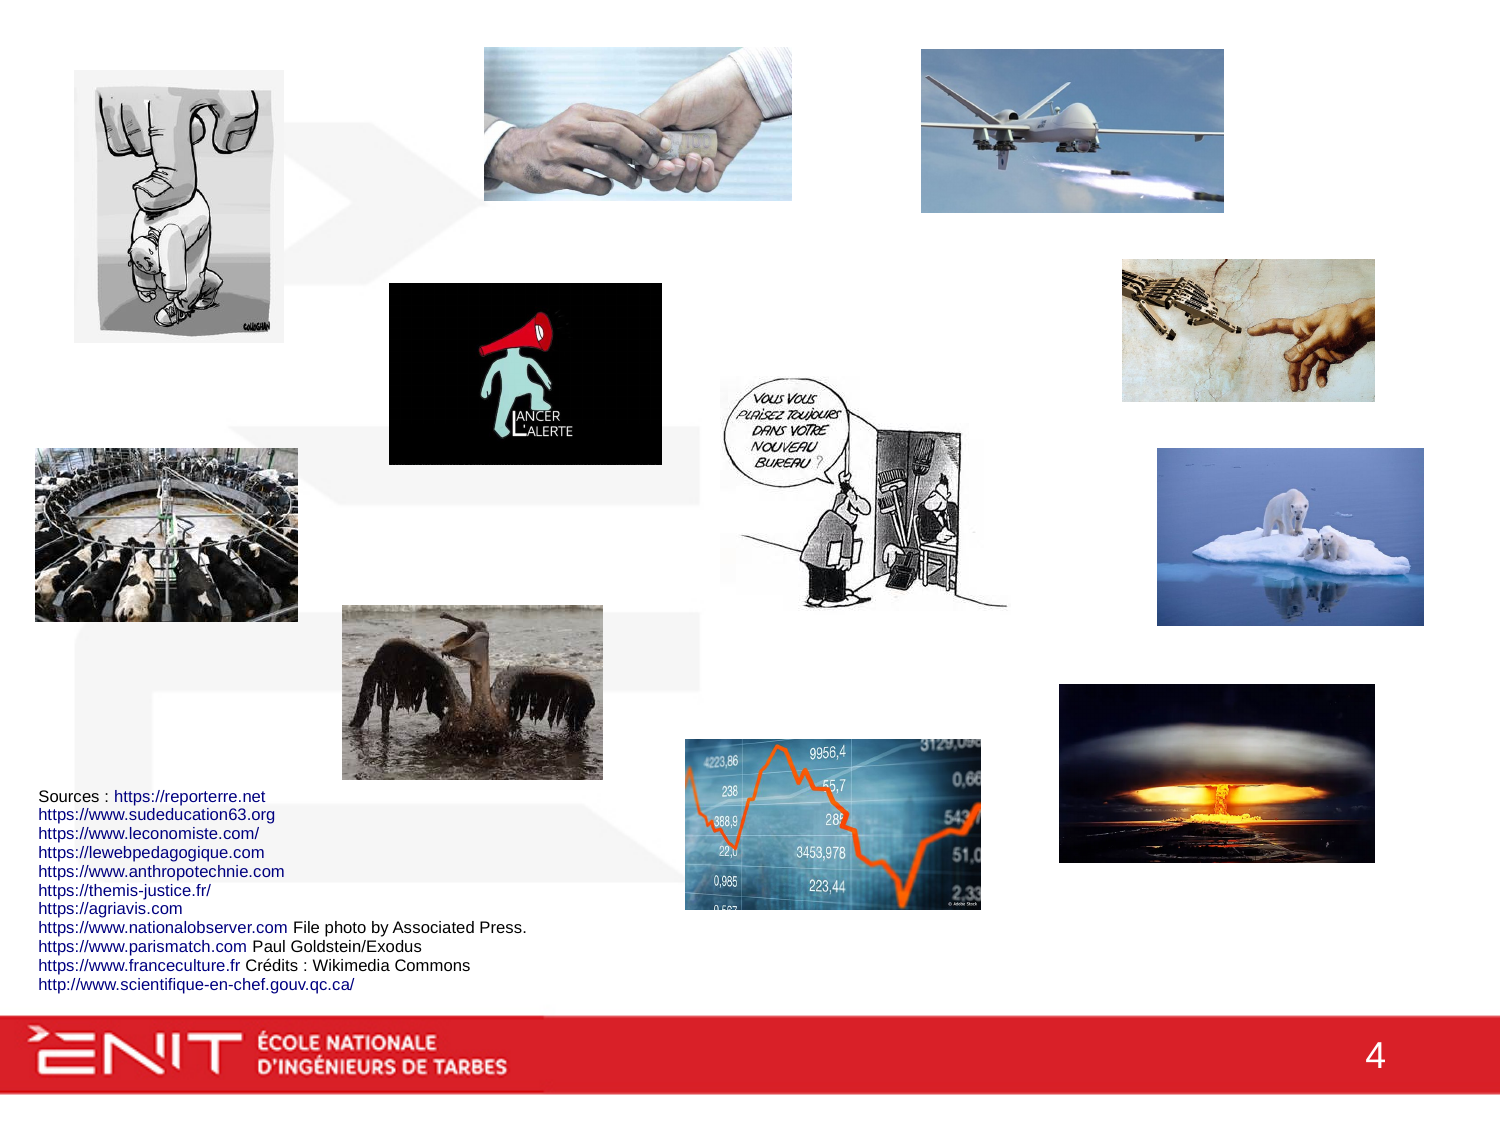

Sources : https://reporterre.net
https://www.sudeducation63.org
https://www.leconomiste.com/
https://lewebpedagogique.com
https://www.anthropotechnie.com
https://themis-justice.fr/
https://agriavis.com
https://www.nationalobserver.com File photo by Associated Press.
https://www.parismatch.com Paul Goldstein/Exodus
https://www.franceculture.fr Crédits : Wikimedia Commons
http://www.scientifique-en-chef.gouv.qc.ca/